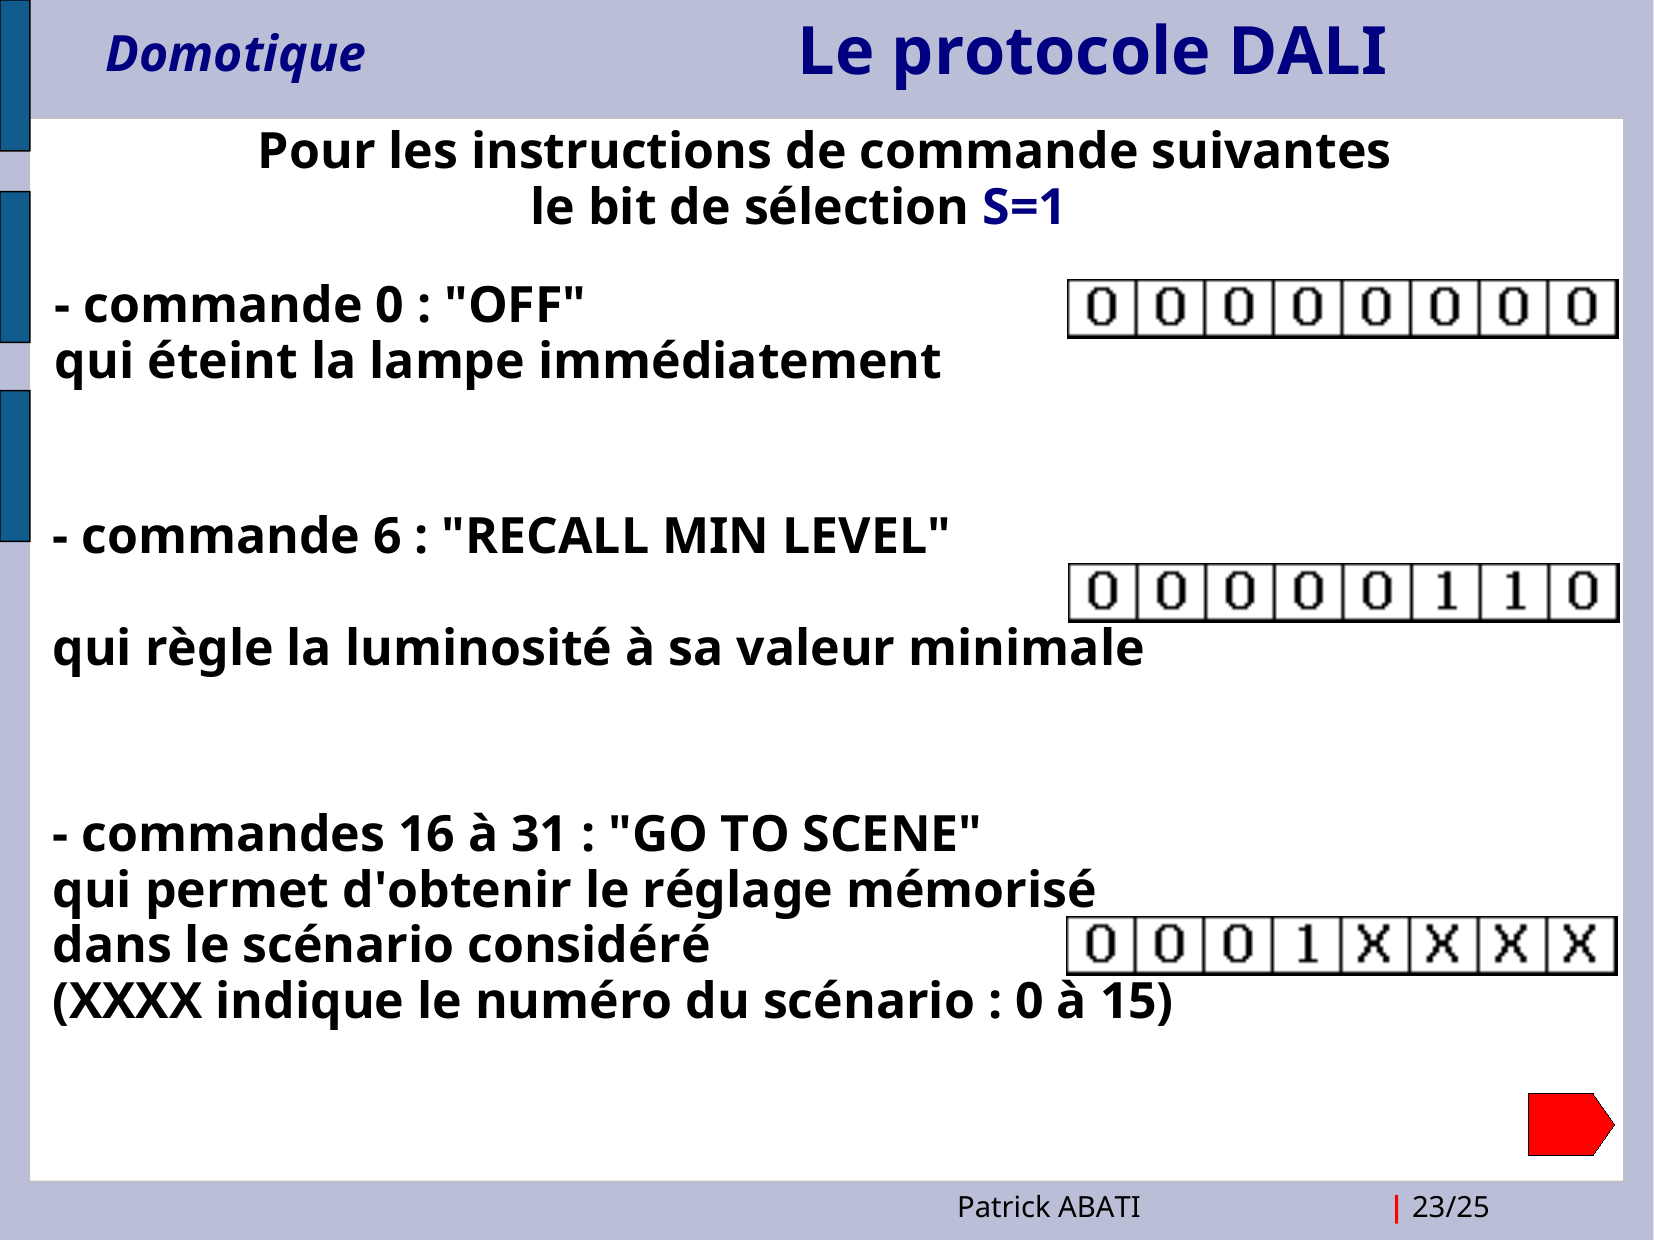

Pour les instructions de commande suivantes
le bit de sélection S=1
- commande 0 : "OFF"
qui éteint la lampe immédiatement
- commande 6 : "RECALL MIN LEVEL"
qui règle la luminosité à sa valeur minimale
- commandes 16 à 31 : "GO TO SCENE"
qui permet d'obtenir le réglage mémorisé
dans le scénario considéré
(XXXX indique le numéro du scénario : 0 à 15)